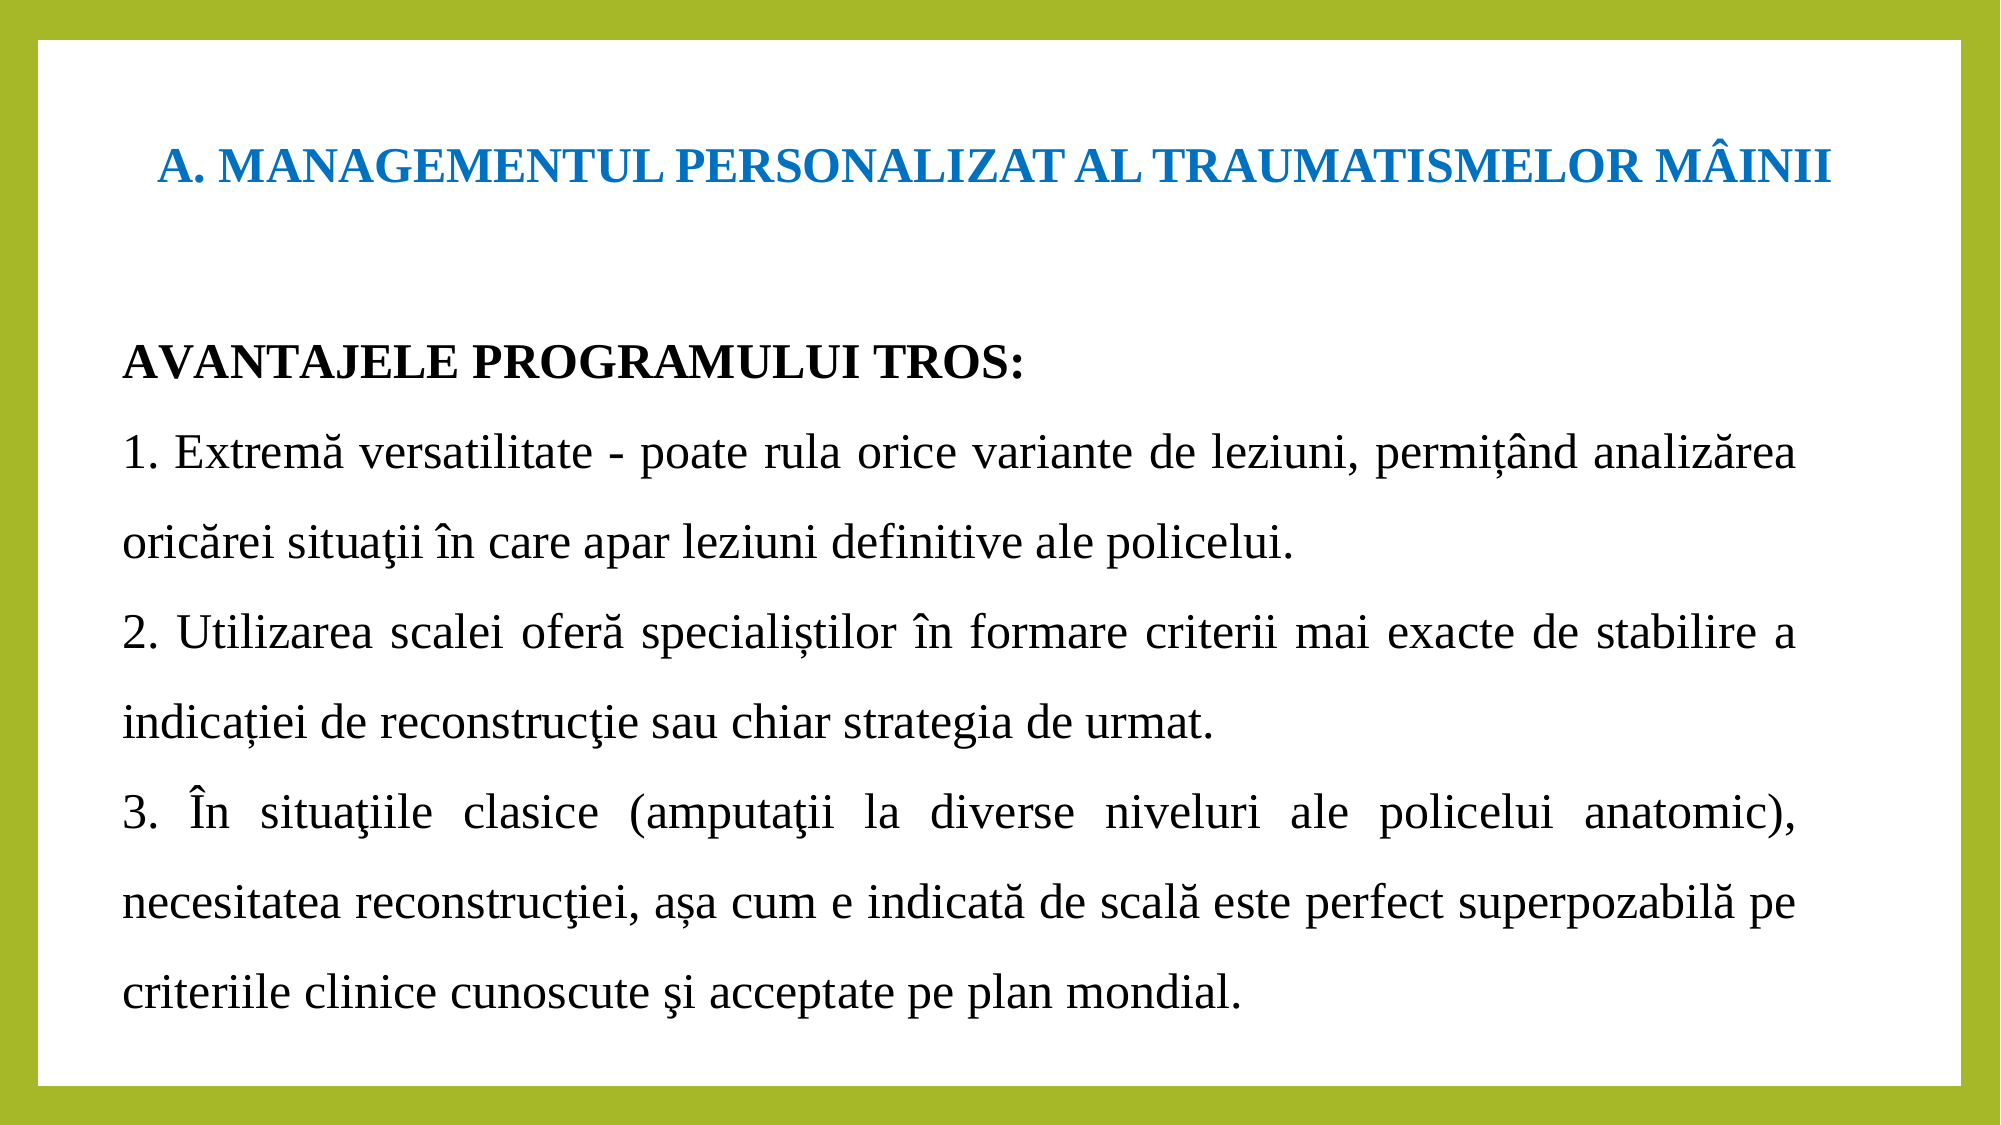

# A. MANAGEMENTUL PERSONALIZAT AL TRAUMATISMELOR MÂINII
AVANTAJELE PROGRAMULUI TROS:
1. Extremă versatilitate - poate rula orice variante de leziuni, permițând analizărea oricărei situaţii în care apar leziuni definitive ale policelui.
2. Utilizarea scalei oferă specialiștilor în formare criterii mai exacte de stabilire a indicației de reconstrucţie sau chiar strategia de urmat.
3. În situaţiile clasice (amputaţii la diverse niveluri ale policelui anatomic), necesitatea reconstrucţiei, așa cum e indicată de scală este perfect superpozabilă pe criteriile clinice cunoscute şi acceptate pe plan mondial.